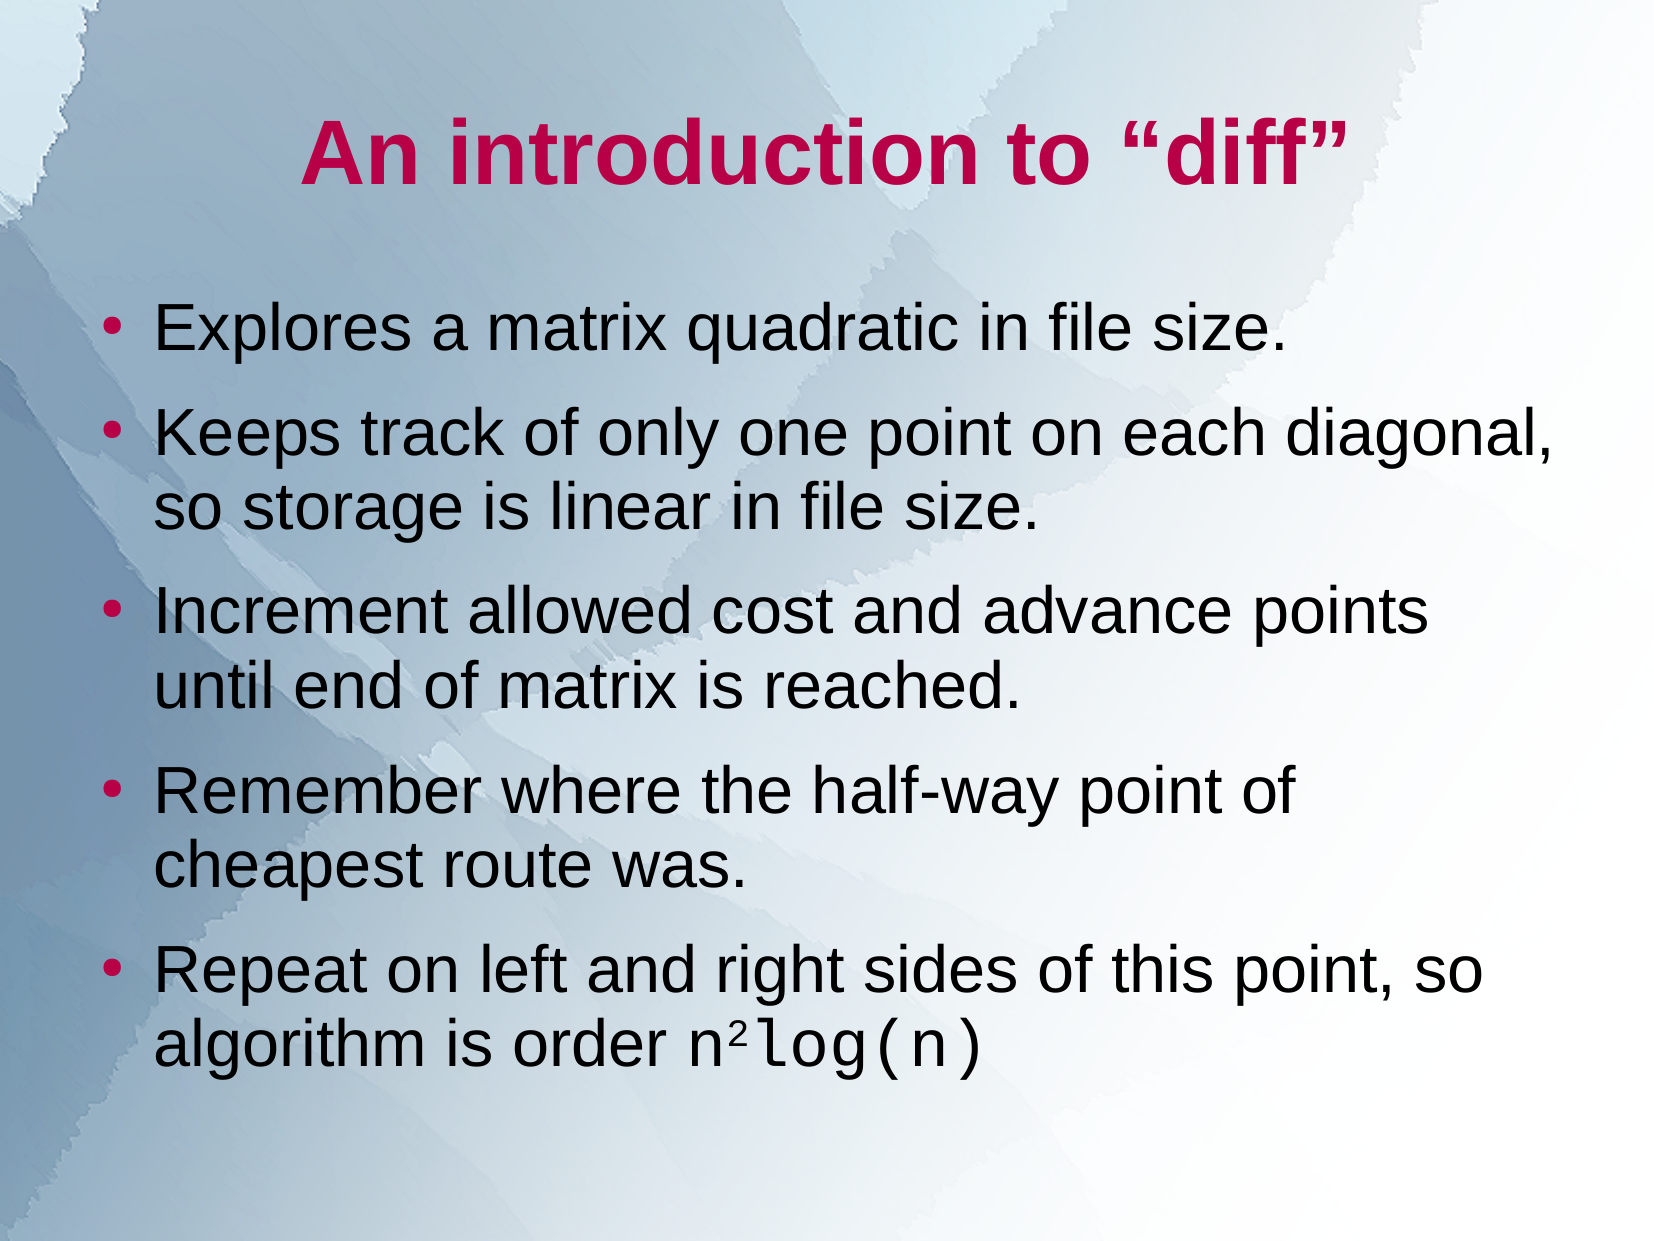

# An introduction to “diff”
Explores a matrix quadratic in file size.
Keeps track of only one point on each diagonal, so storage is linear in file size.
Increment allowed cost and advance points until end of matrix is reached.
Remember where the half-way point of cheapest route was.
Repeat on left and right sides of this point, so algorithm is order n2log(n)